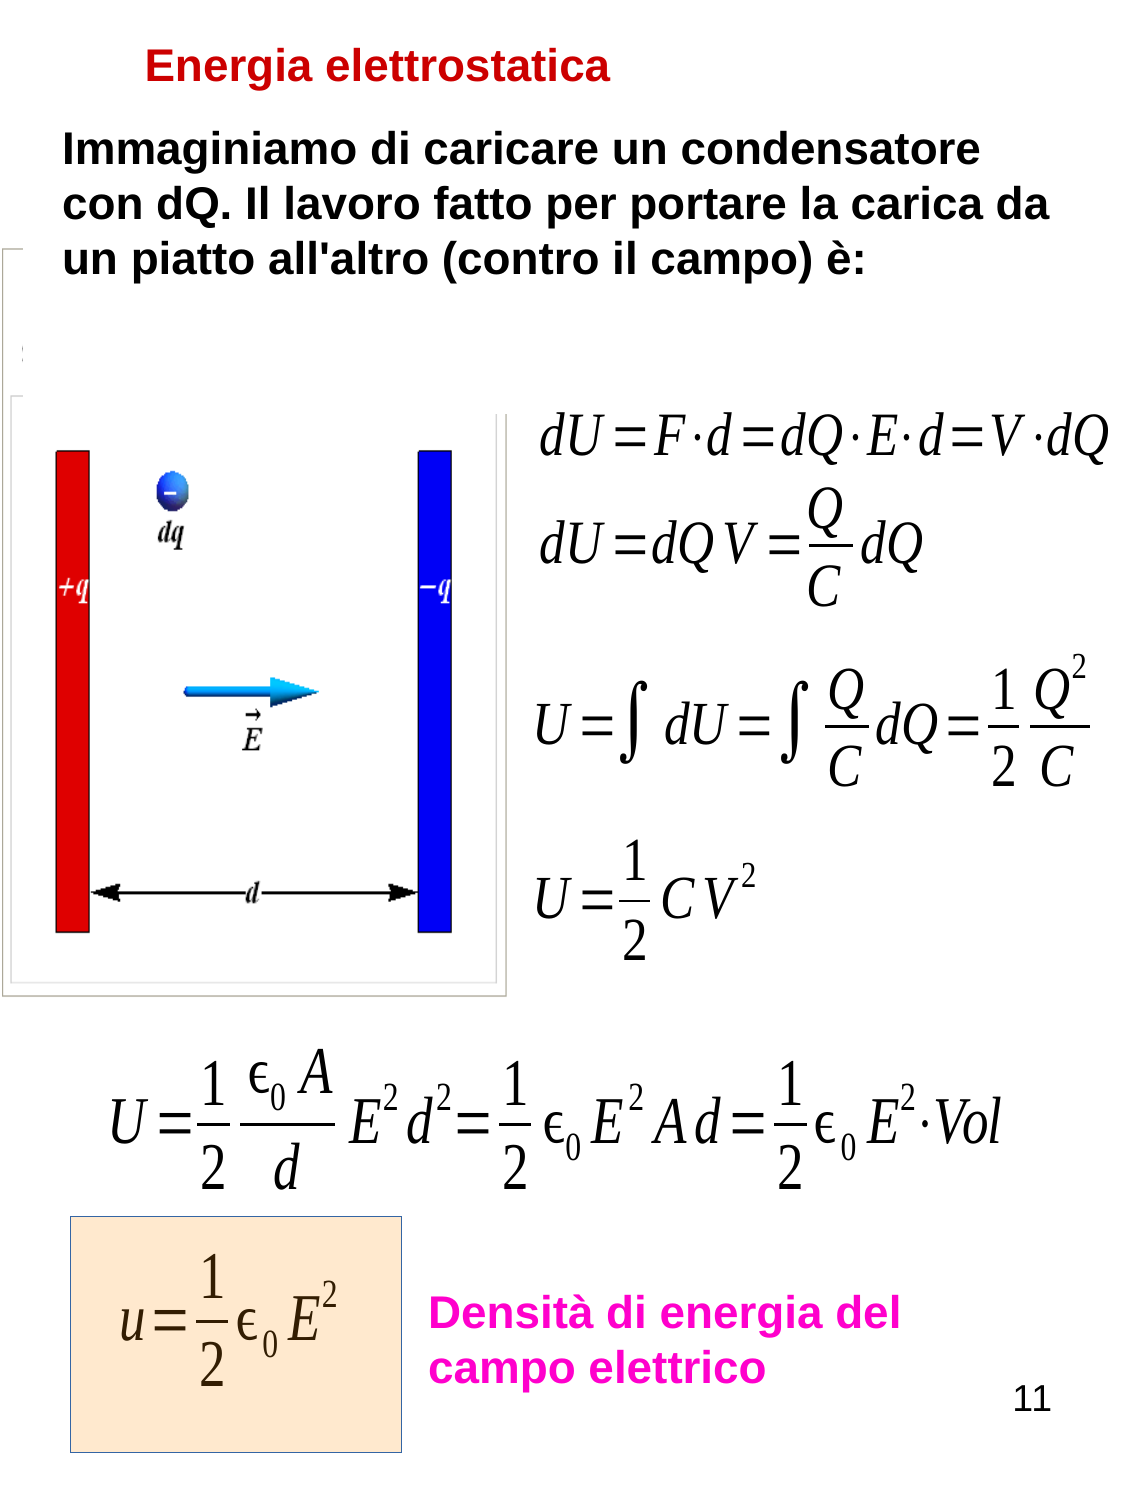

Energia elettrostatica
Immaginiamo di caricare un condensatore con dQ. Il lavoro fatto per portare la carica da un piatto all'altro (contro il campo) è:
Densità di energia del campo elettrico
P13 Elettrostatica 2
11